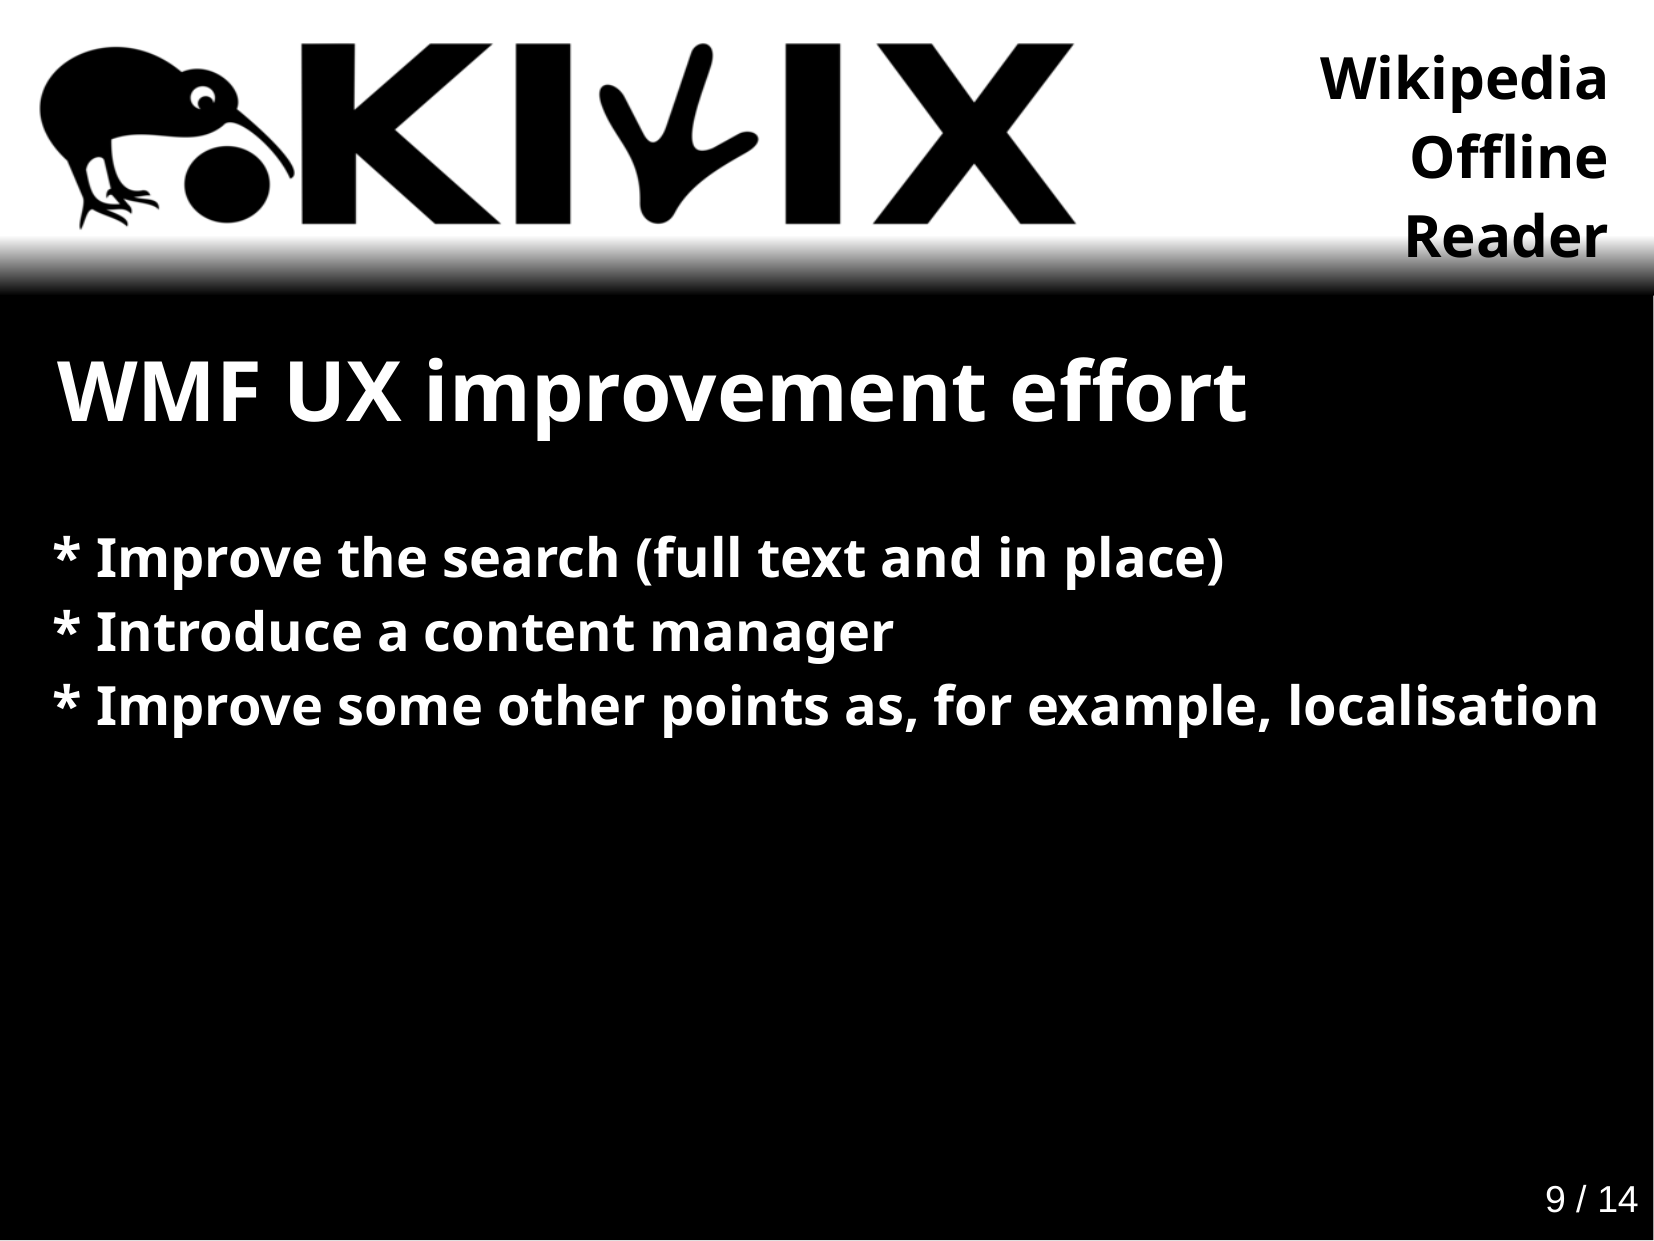

Wikipedia
Offline
Reader
WMF UX improvement effort
* Improve the search (full text and in place)
* Introduce a content manager
* Improve some other points as, for example, localisation